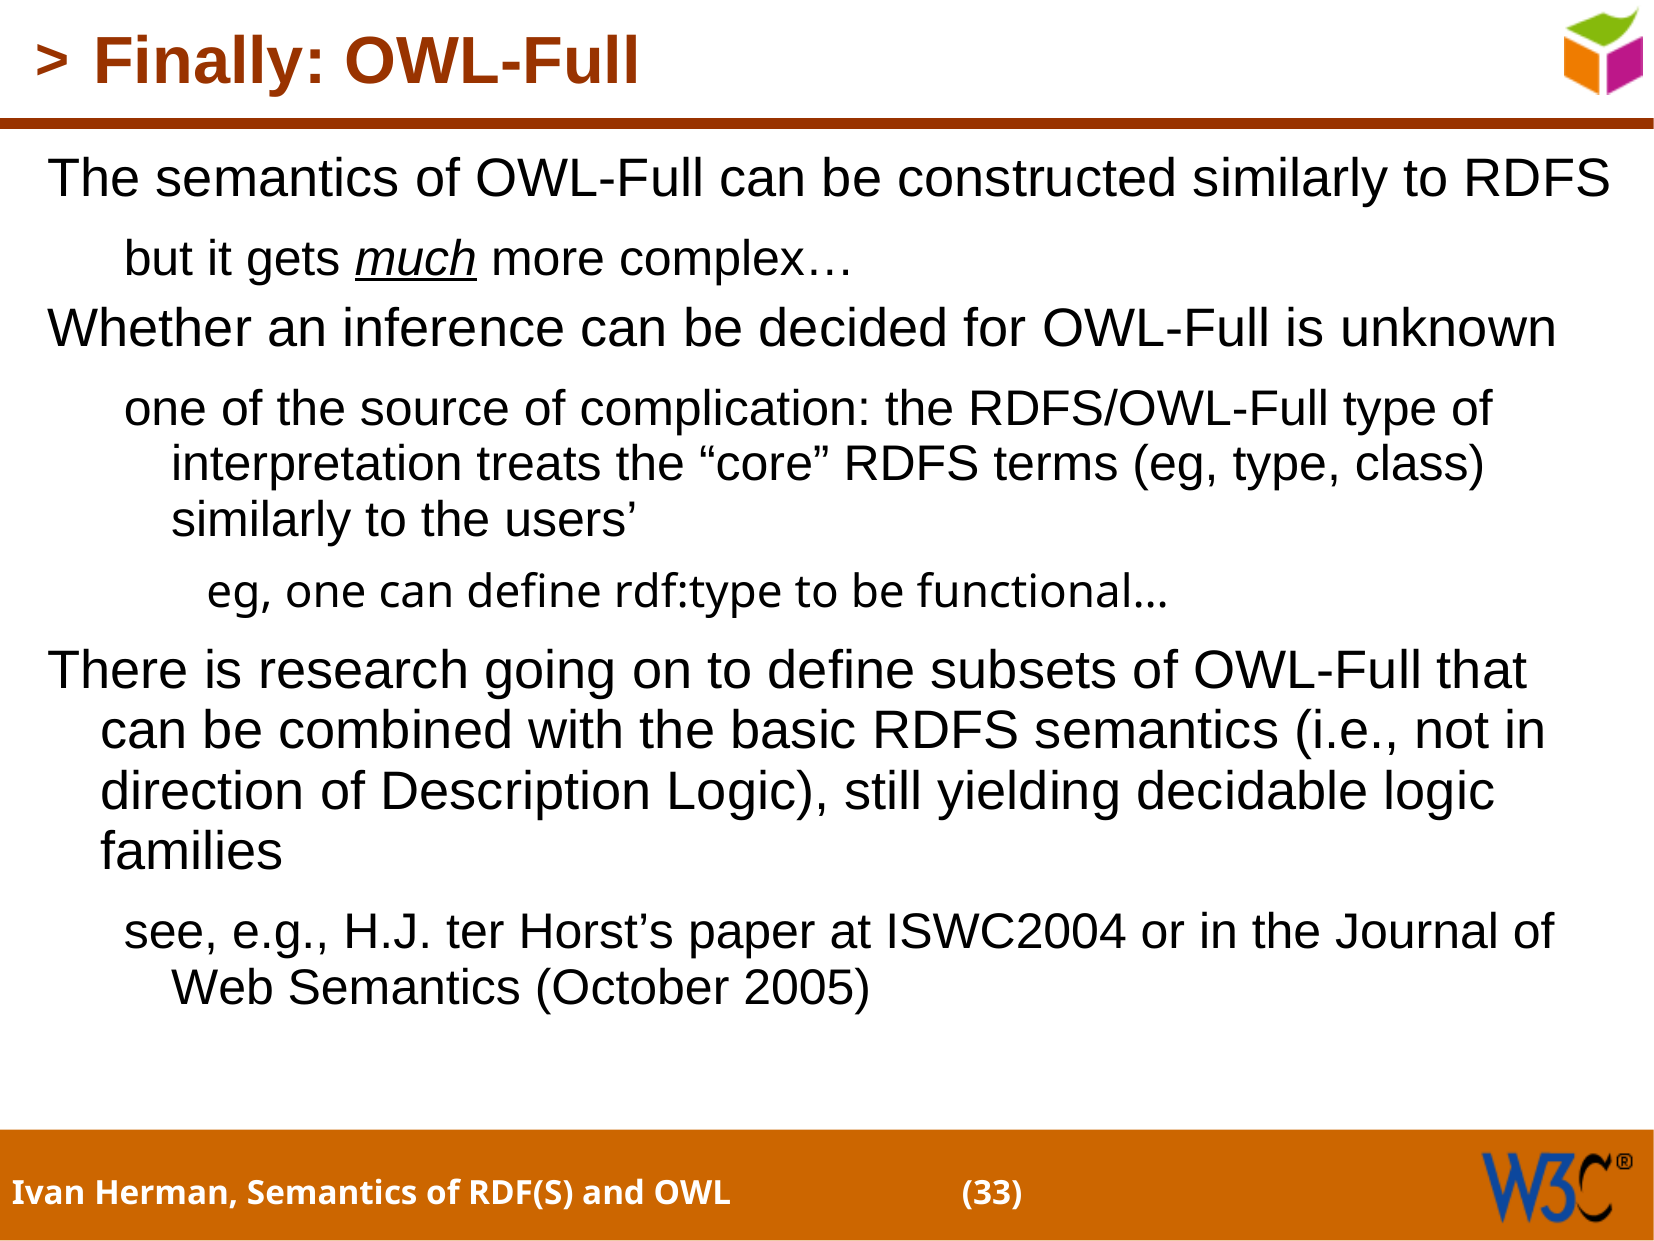

# Finally: OWL-Full
The semantics of OWL-Full can be constructed similarly to RDFS
but it gets much more complex…
Whether an inference can be decided for OWL-Full is unknown
one of the source of complication: the RDFS/OWL-Full type of interpretation treats the “core” RDFS terms (eg, type, class) similarly to the users’
eg, one can define rdf:type to be functional…
There is research going on to define subsets of OWL-Full that can be combined with the basic RDFS semantics (i.e., not in direction of Description Logic), still yielding decidable logic families
see, e.g., H.J. ter Horst’s paper at ISWC2004 or in the Journal of Web Semantics (October 2005)